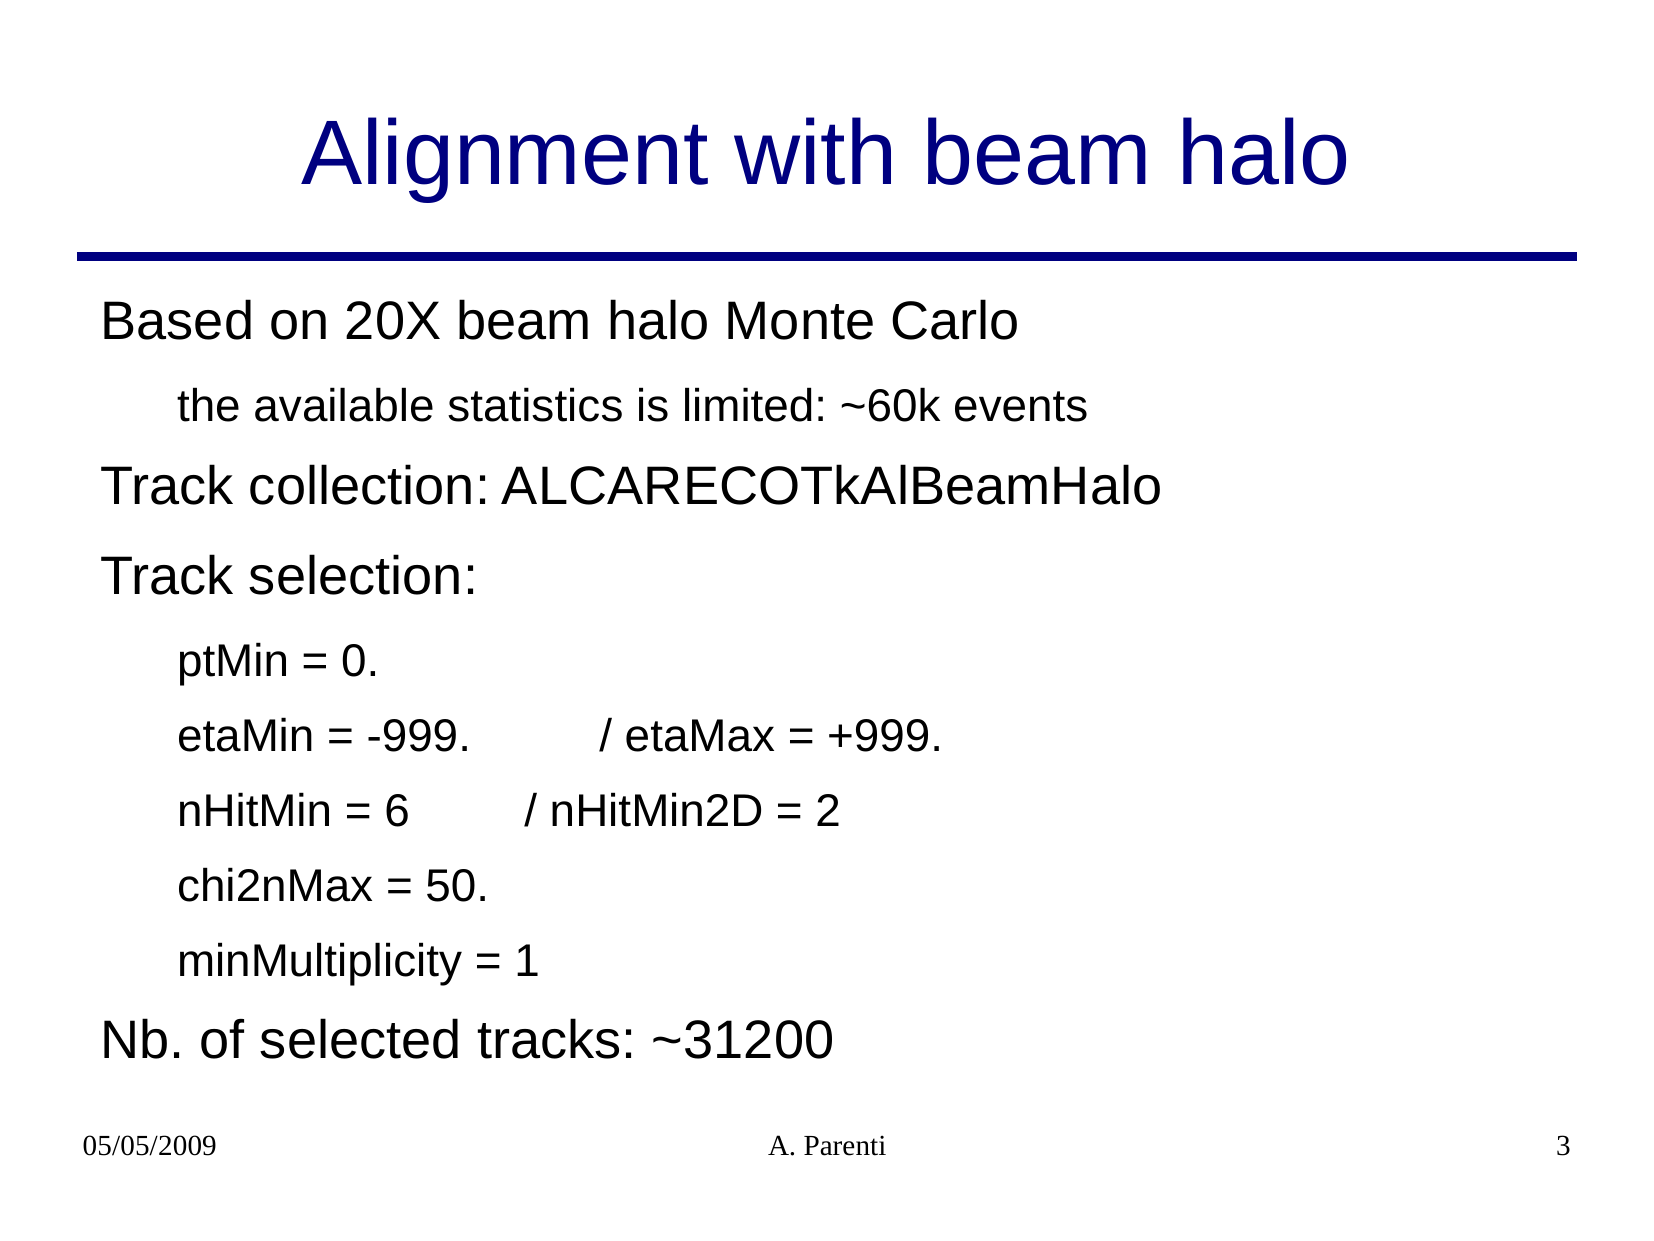

# Alignment with beam halo
Based on 20X beam halo Monte Carlo
the available statistics is limited: ~60k events
Track collection: ALCARECOTkAlBeamHalo
Track selection:
ptMin = 0.
etaMin = -999.		/ etaMax = +999.
nHitMin = 6		/ nHitMin2D = 2
chi2nMax = 50.
minMultiplicity = 1
Nb. of selected tracks: ~31200
3